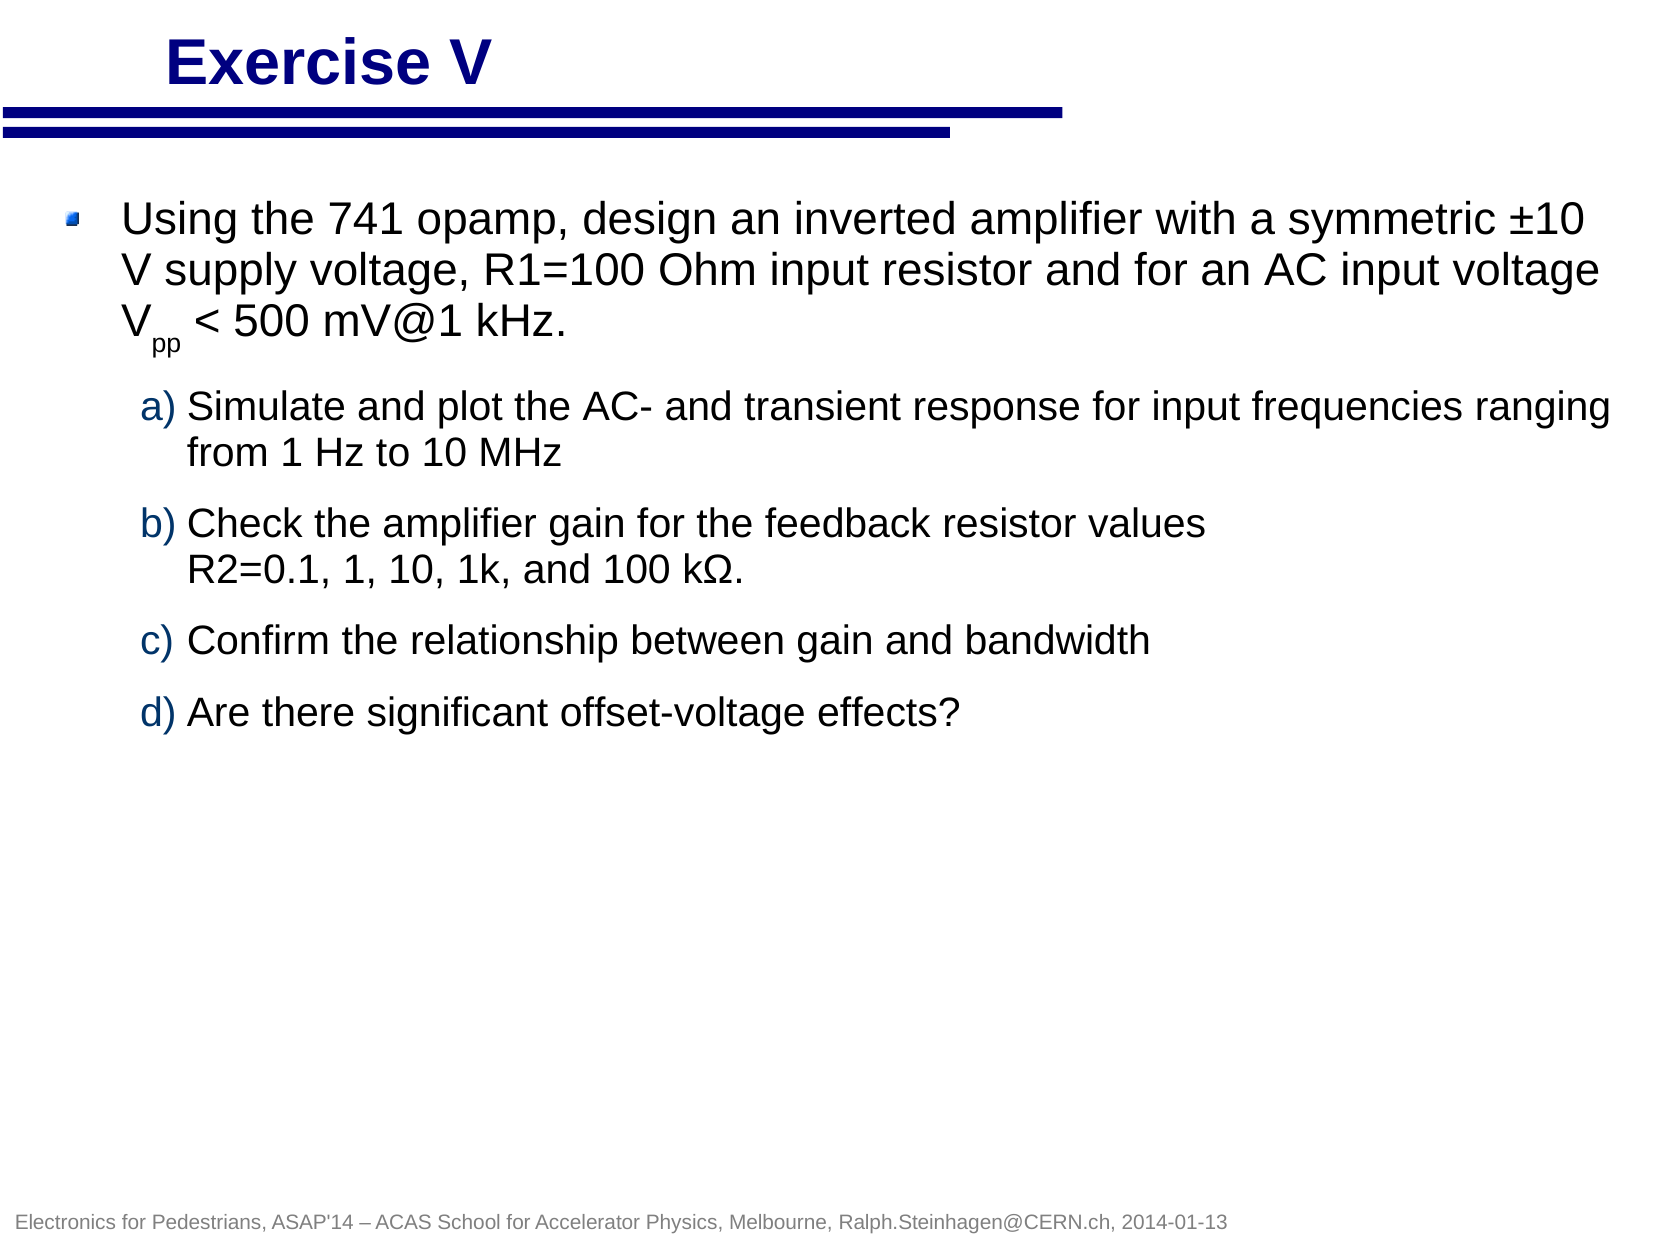

# Exercise V
Using the 741 opamp, design an inverted amplifier with a symmetric ±10 V supply voltage, R1=100 Ohm input resistor and for an AC input voltage Vpp < 500 mV@1 kHz.
Simulate and plot the AC- and transient response for input frequencies ranging from 1 Hz to 10 MHz
Check the amplifier gain for the feedback resistor values 			R2=0.1, 1, 10, 1k, and 100 kΩ.
Confirm the relationship between gain and bandwidth
Are there significant offset-voltage effects?